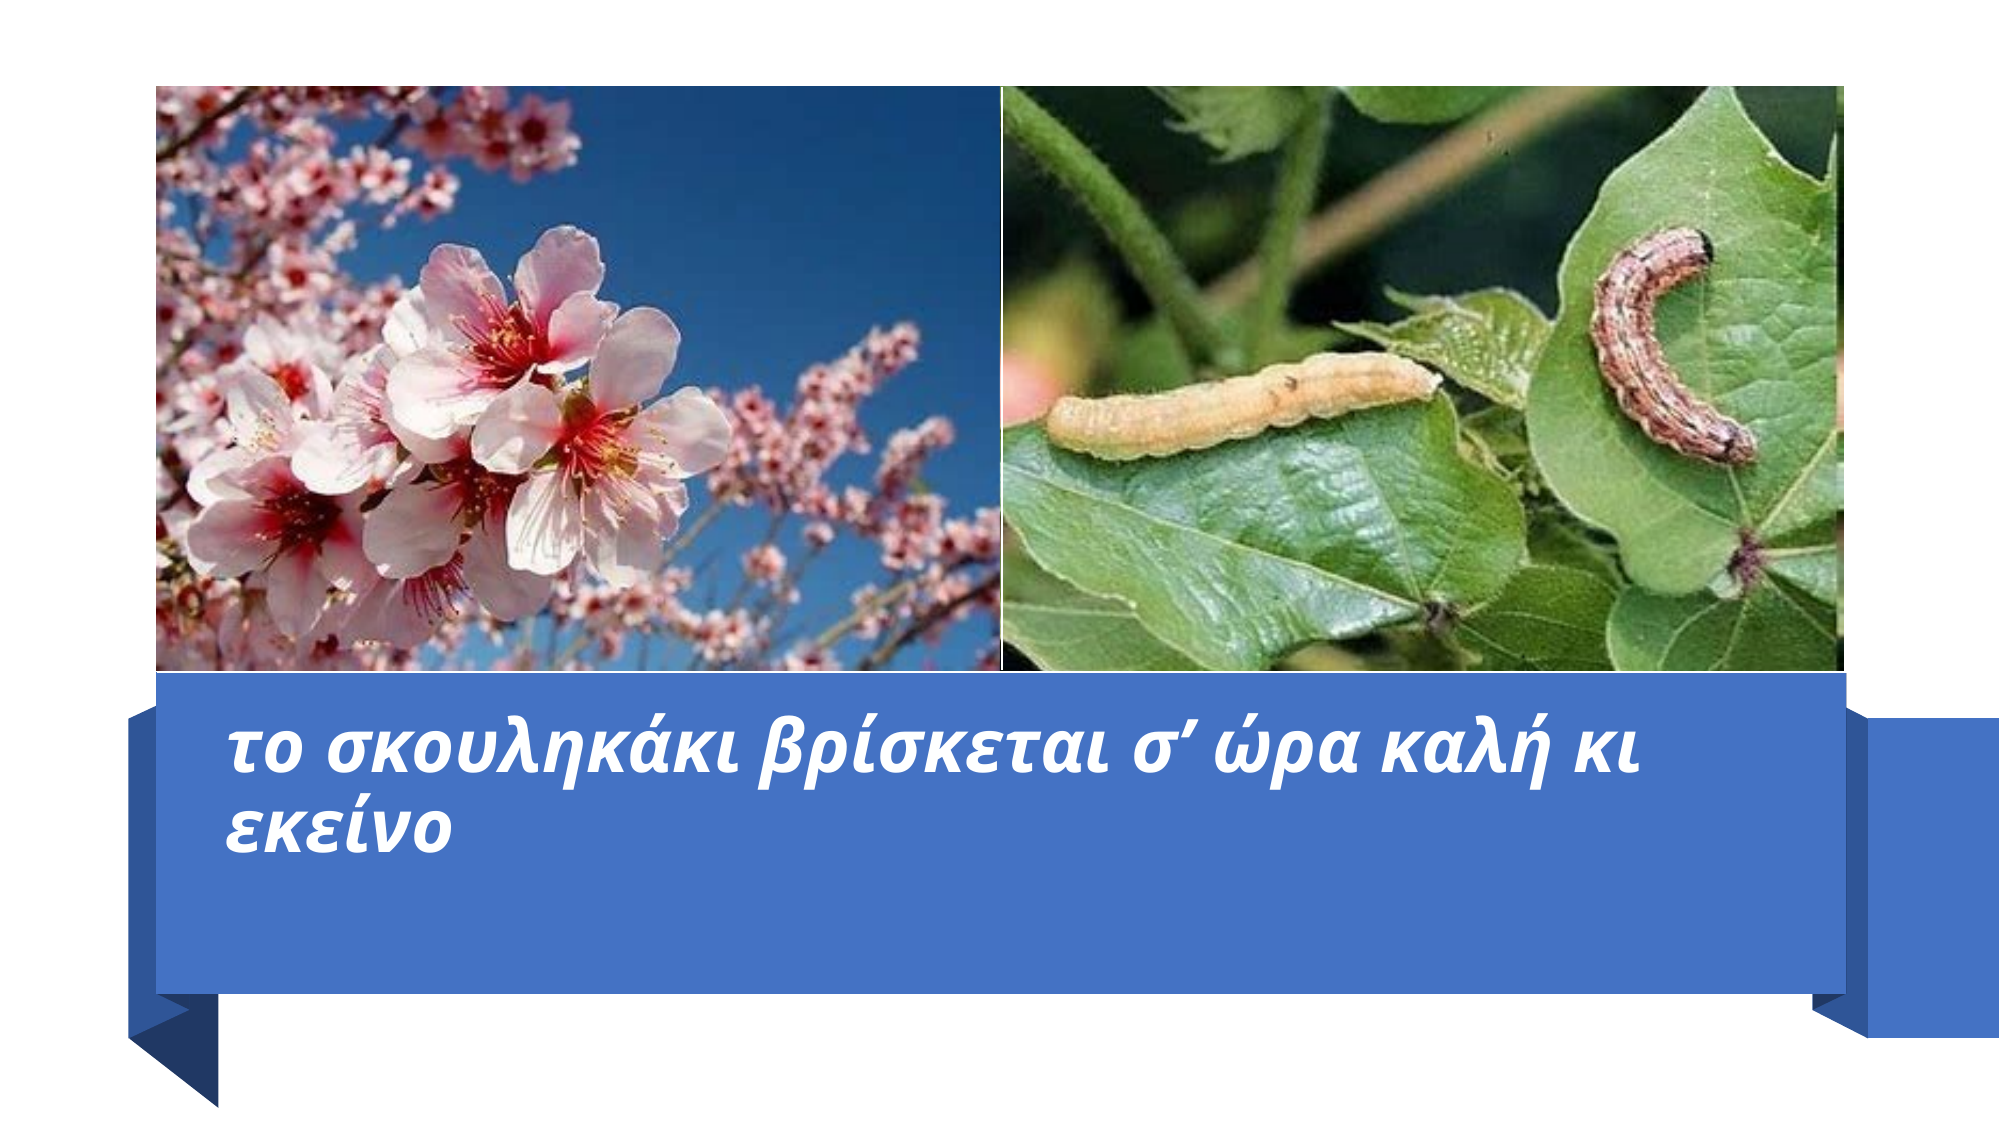

# το σκουληκάκι βρίσκεται σ’ ώρα καλή κι εκείνο